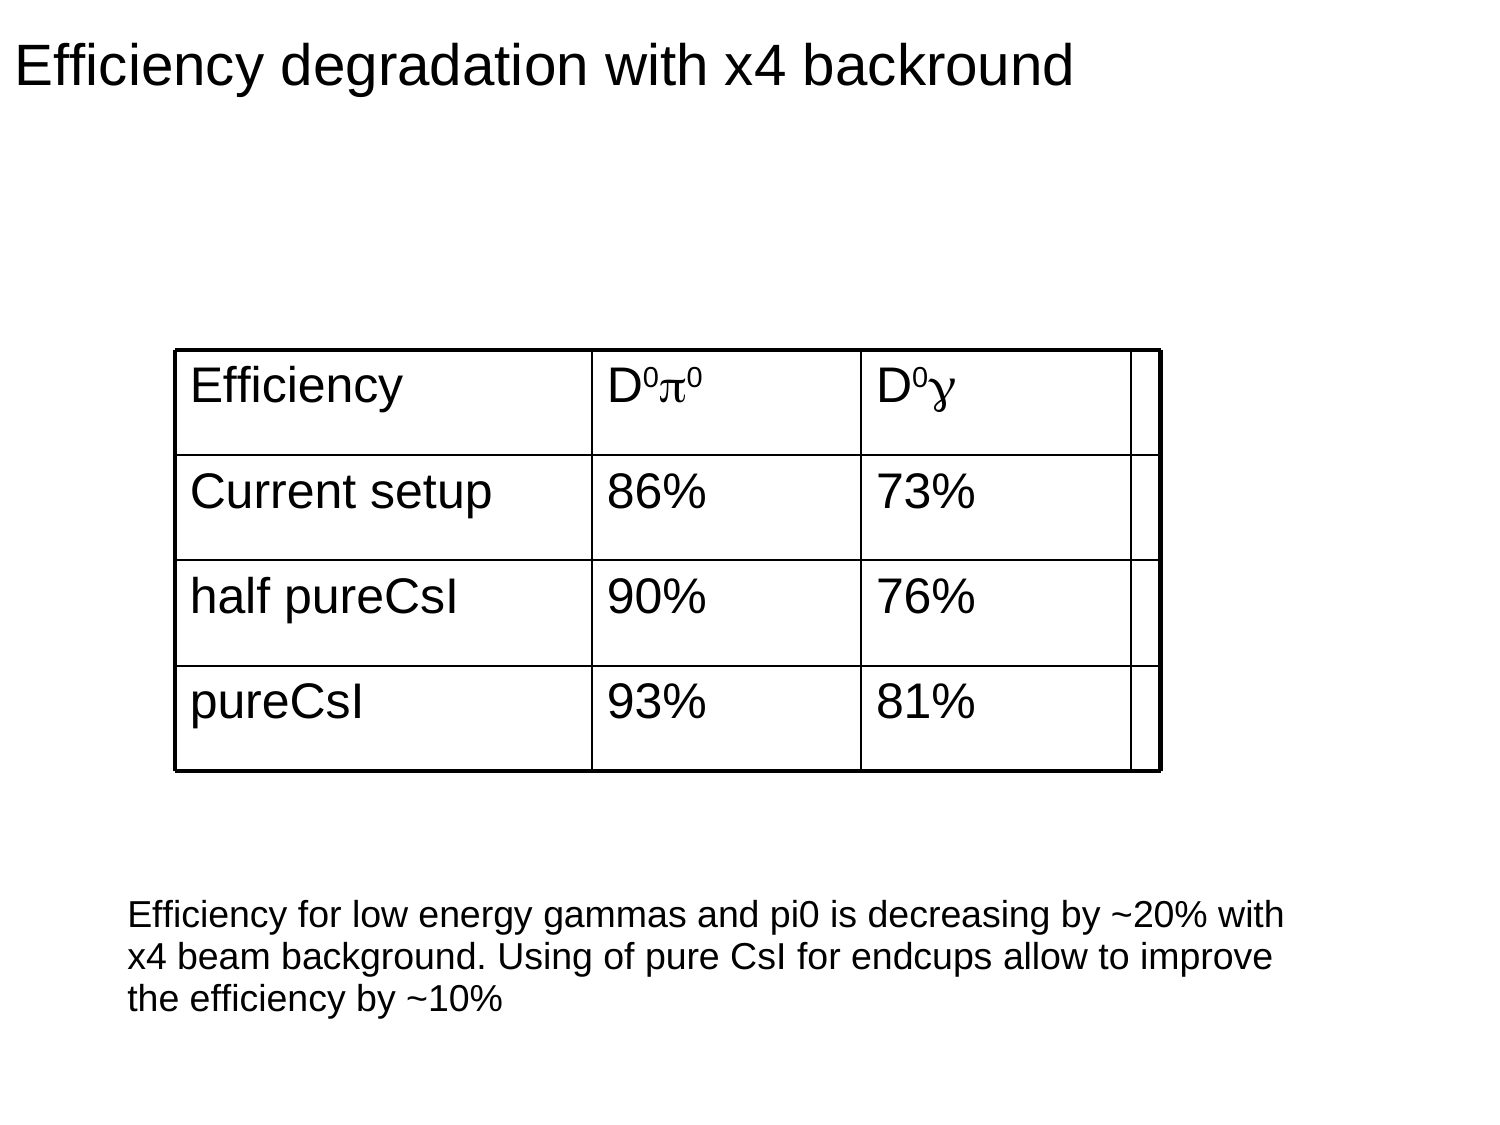

Efficiency degradation with x4 backround
Efficiency
D00
D0
Current setup
86%
73%
half pureCsI
90%
76%
pureCsI
93%
81%
Efficiency for low energy gammas and pi0 is decreasing by ~20% with x4 beam background. Using of pure CsI for endcups allow to improve the efficiency by ~10%